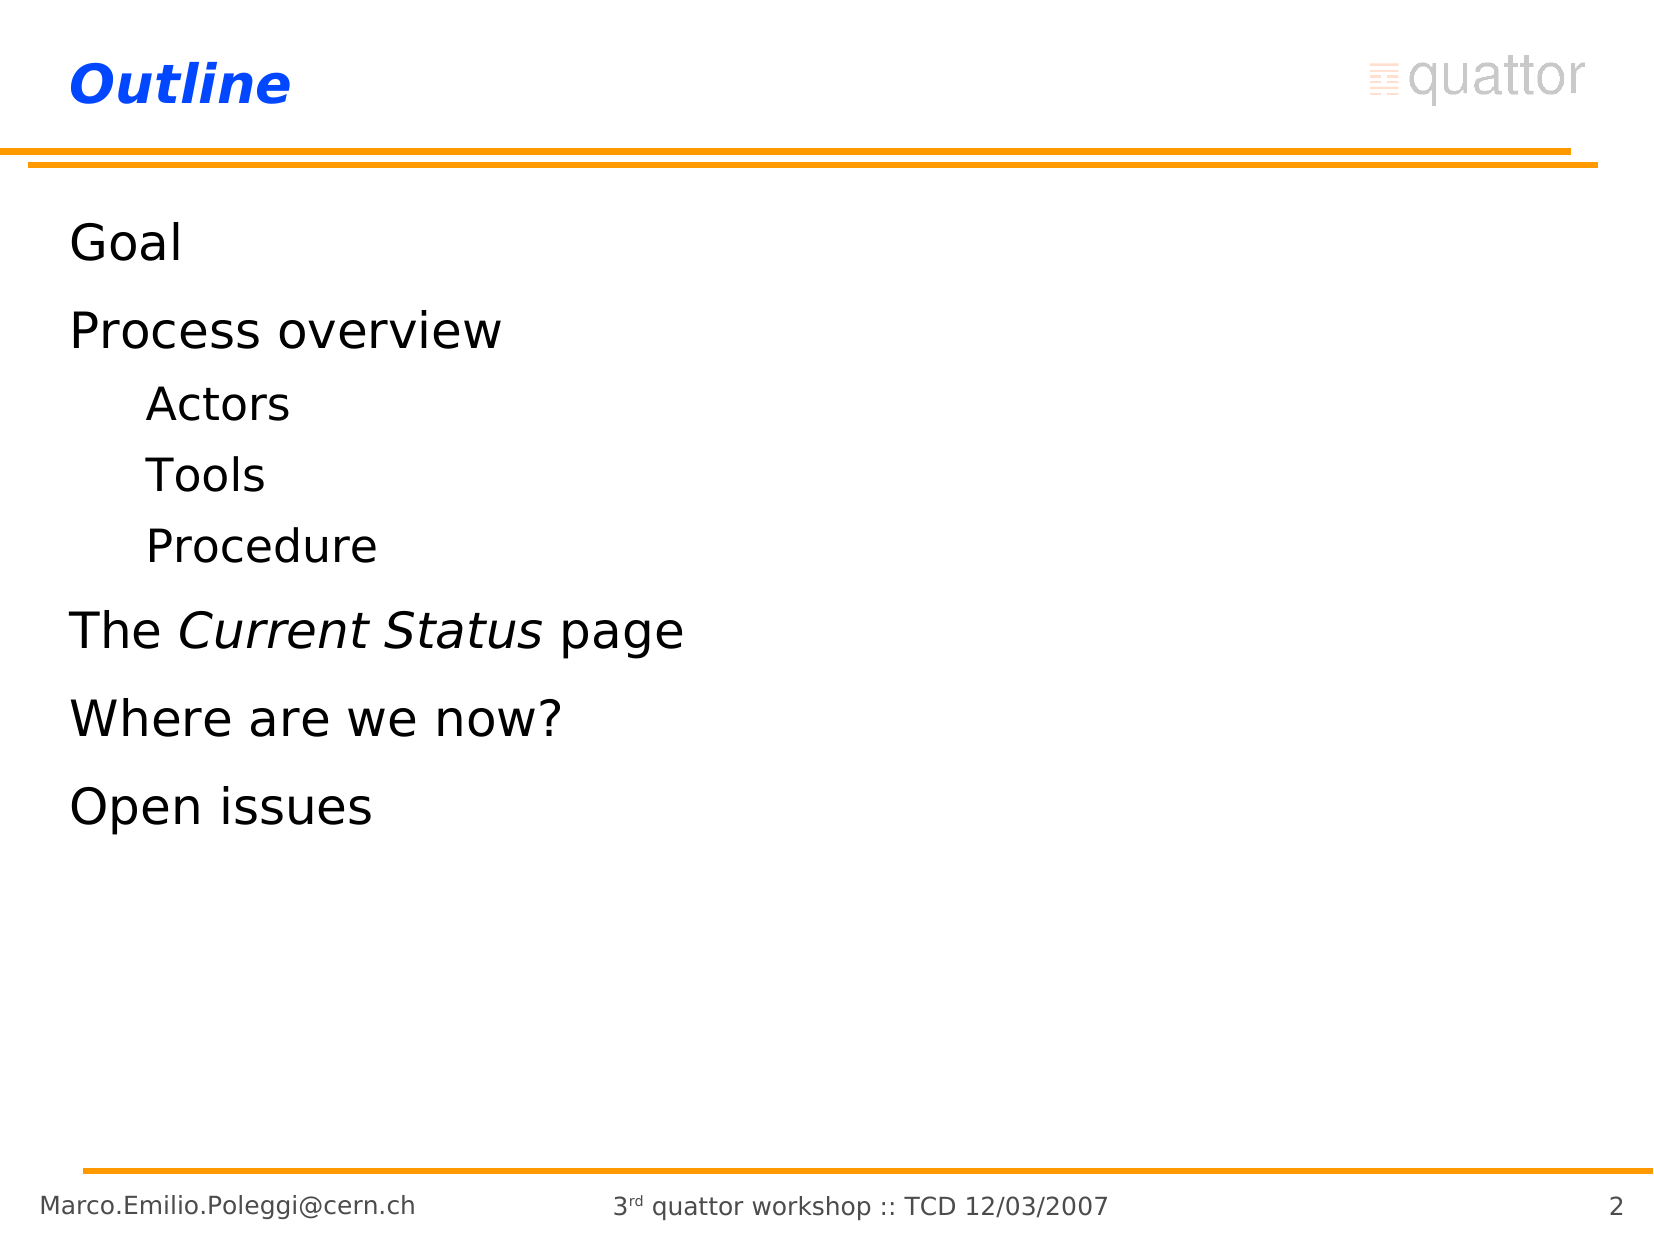

# Outline
Goal
Process overview
Actors
Tools
Procedure
The Current Status page
Where are we now?
Open issues
06/16/2006
2
Quattor @ LCG-T2 workshop